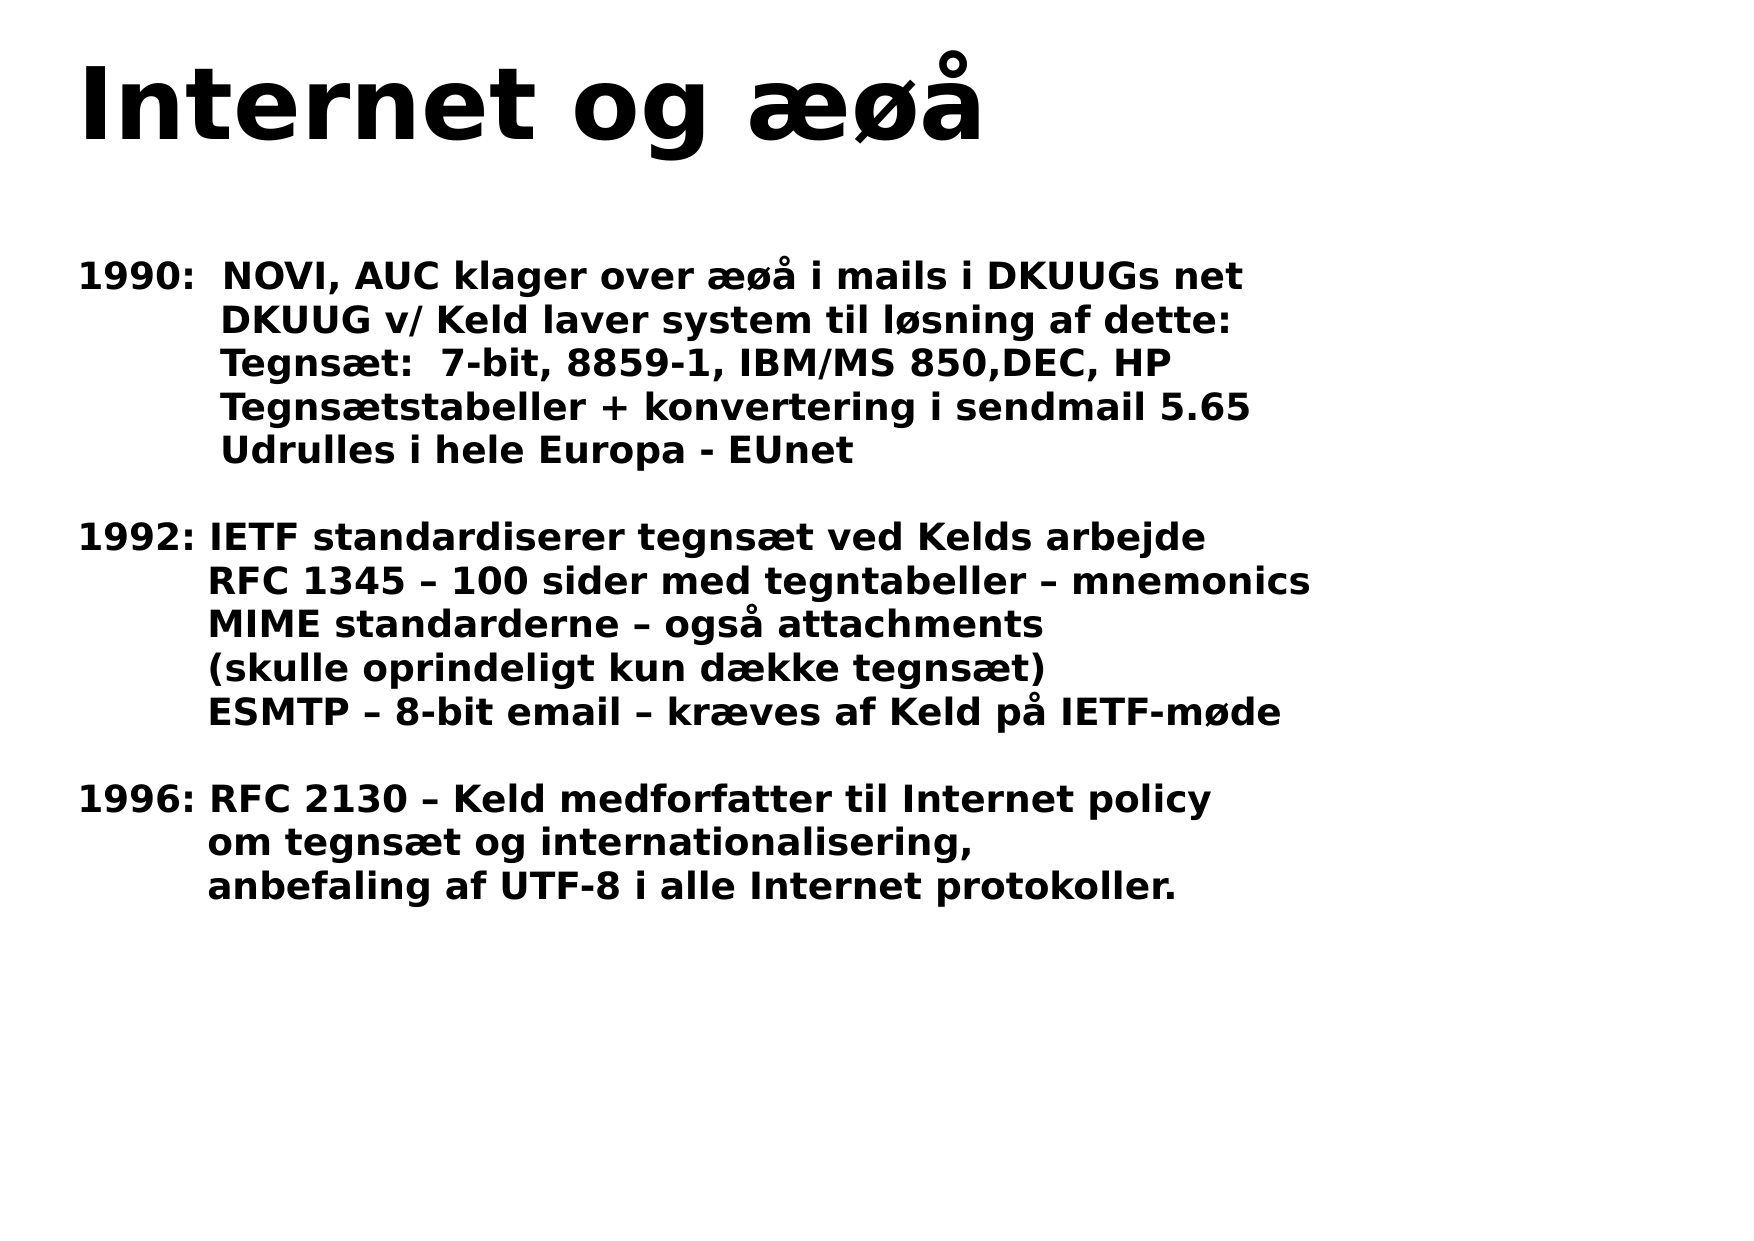

Internet og æøå
1990: NOVI, AUC klager over æøå i mails i DKUUGs net
 DKUUG v/ Keld laver system til løsning af dette:
 Tegnsæt: 7-bit, 8859-1, IBM/MS 850,DEC, HP
 Tegnsætstabeller + konvertering i sendmail 5.65
 Udrulles i hele Europa - EUnet
1992: IETF standardiserer tegnsæt ved Kelds arbejde
 RFC 1345 – 100 sider med tegntabeller – mnemonics
 MIME standarderne – også attachments
 (skulle oprindeligt kun dække tegnsæt)
 ESMTP – 8-bit email – kræves af Keld på IETF-møde
1996: RFC 2130 – Keld medforfatter til Internet policy
 om tegnsæt og internationalisering,
 anbefaling af UTF-8 i alle Internet protokoller.